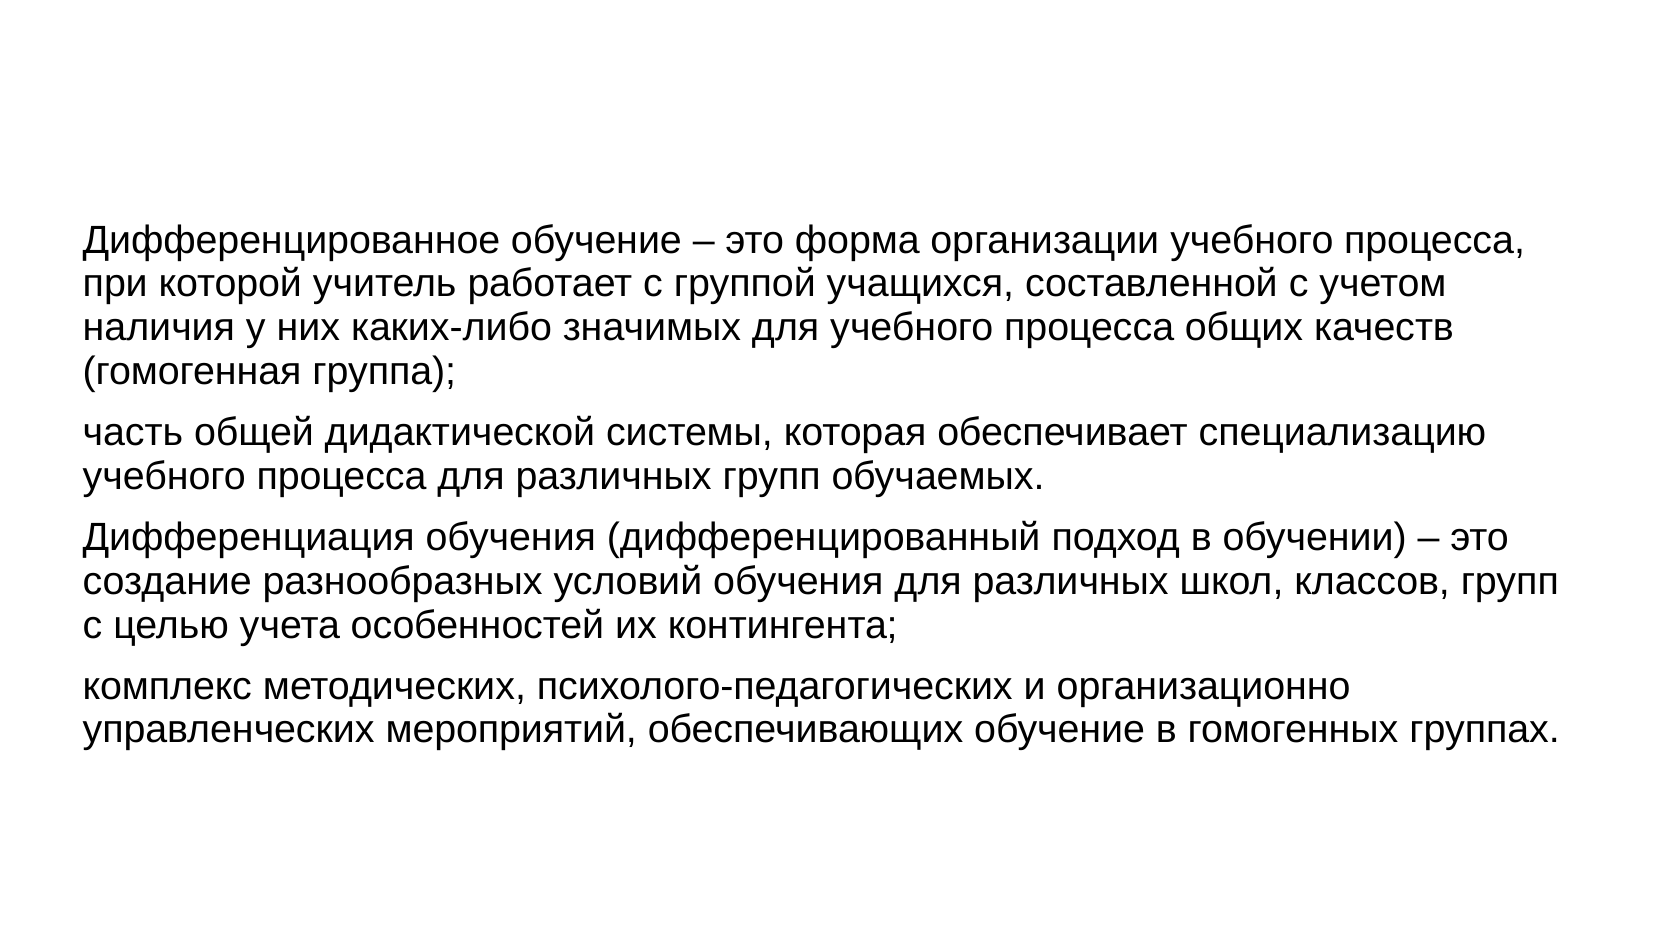

# Дифференцированное обучение – это форма организации учебного процесса, при которой учитель работает с группой учащихся, составленной с учетом наличия у них каких-либо значимых для учебного процесса общих качеств (гомогенная группа);
часть общей дидактической системы, которая обеспечивает специализацию учебного процесса для различных групп обучаемых.
Дифференциация обучения (дифференцированный подход в обучении) – это создание разнообразных условий обучения для различных школ, классов, групп с целью учета особенностей их контингента;
комплекс методических, психолого-педагогических и организационно управленческих мероприятий, обеспечивающих обучение в гомогенных группах.